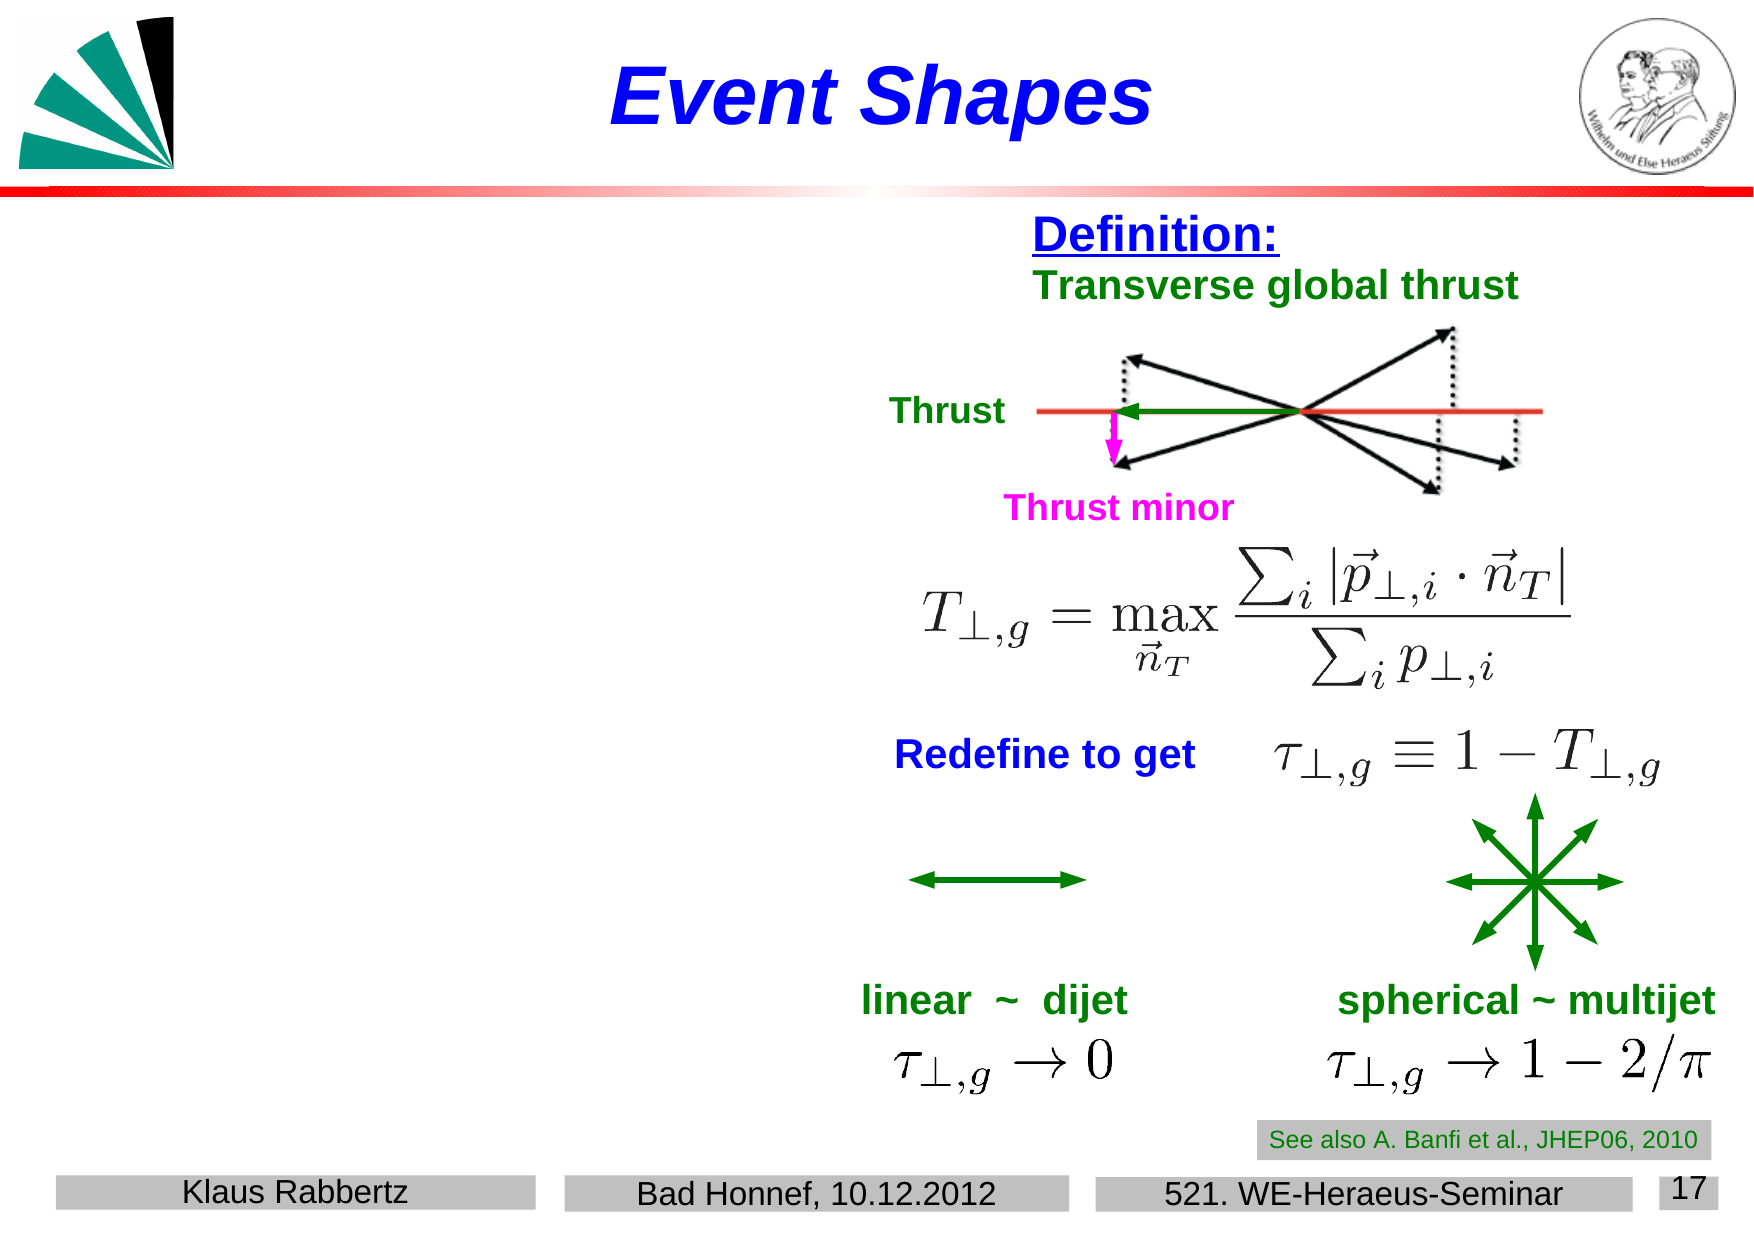

# Event Shapes
Definition:
Transverse global thrust
Thrust
Thrust minor
Redefine to get
linear ~ dijet
spherical ~ multijet
See also A. Banfi et al., JHEP06, 2010